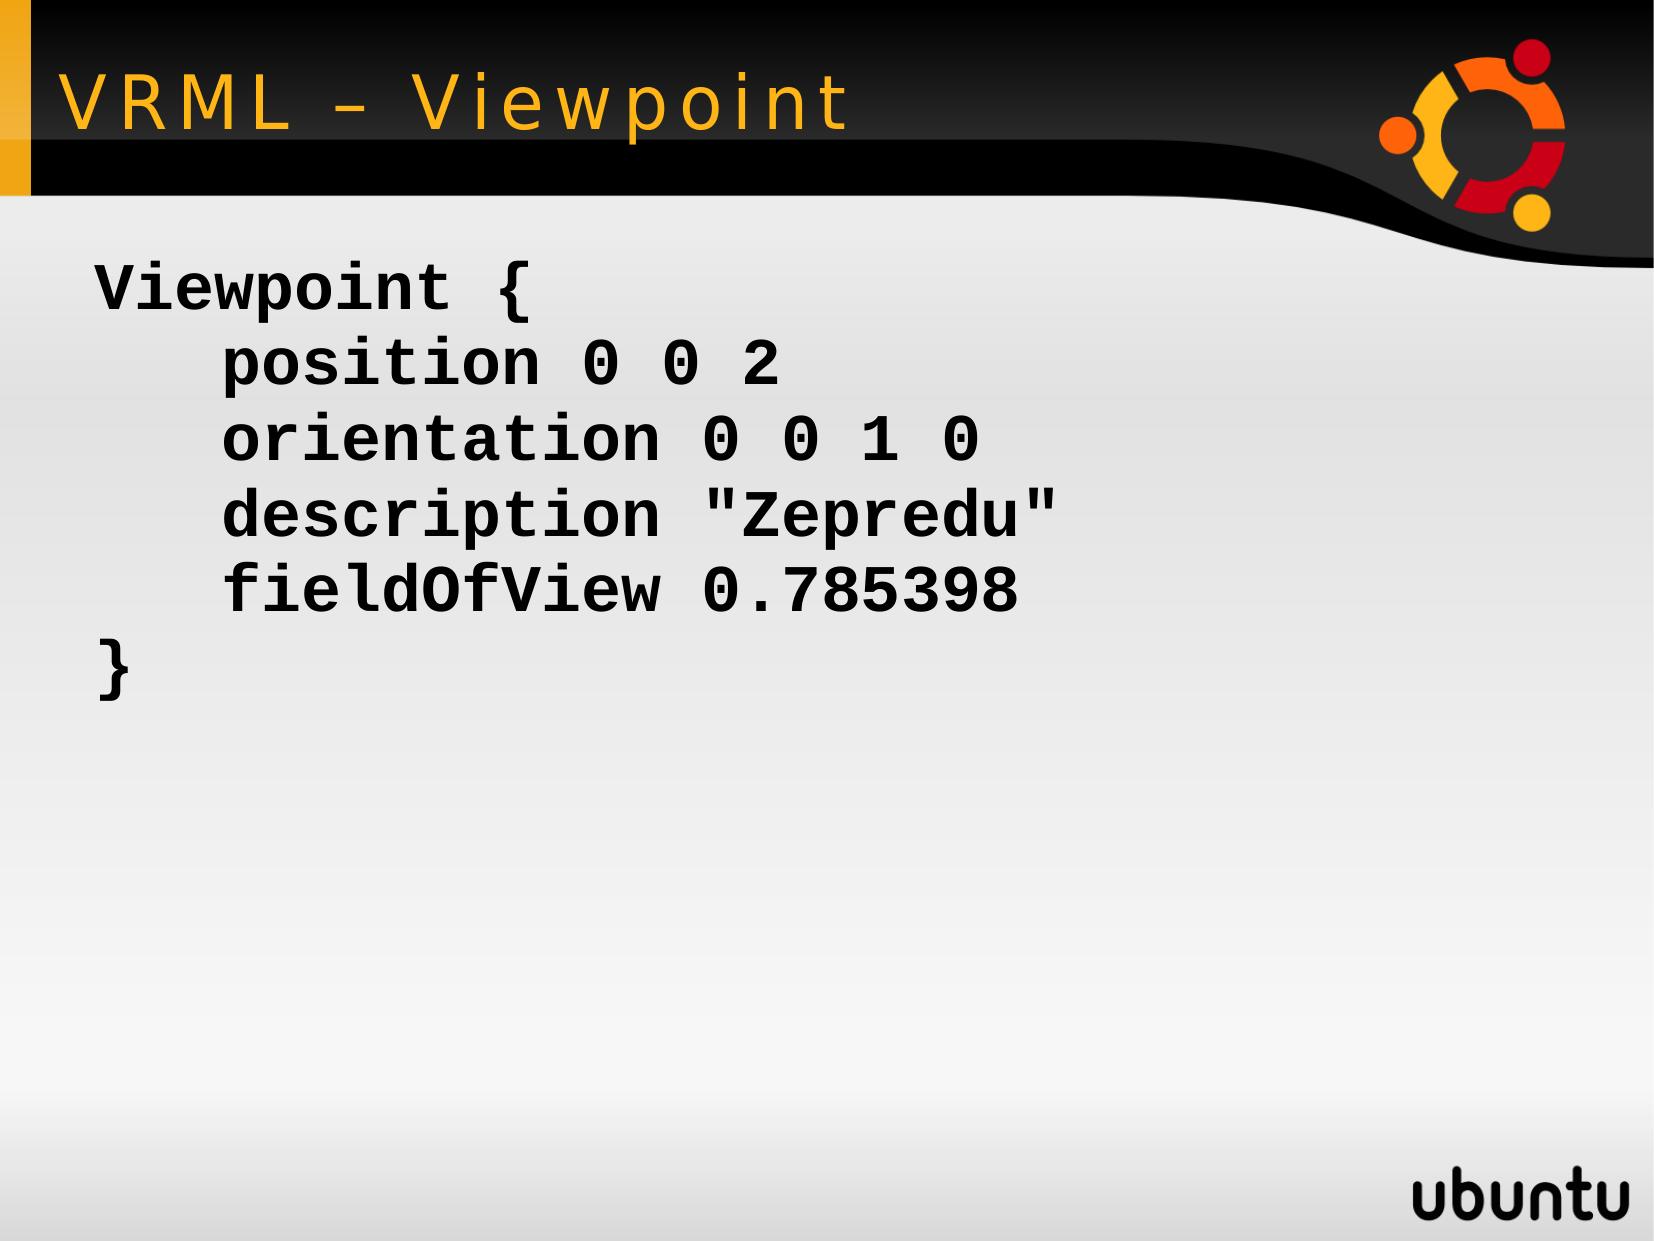

# VRML – Viewpoint
Viewpoint {
	position 0 0 2
	orientation 0 0 1 0
	description "Zepredu"
	fieldOfView 0.785398
}